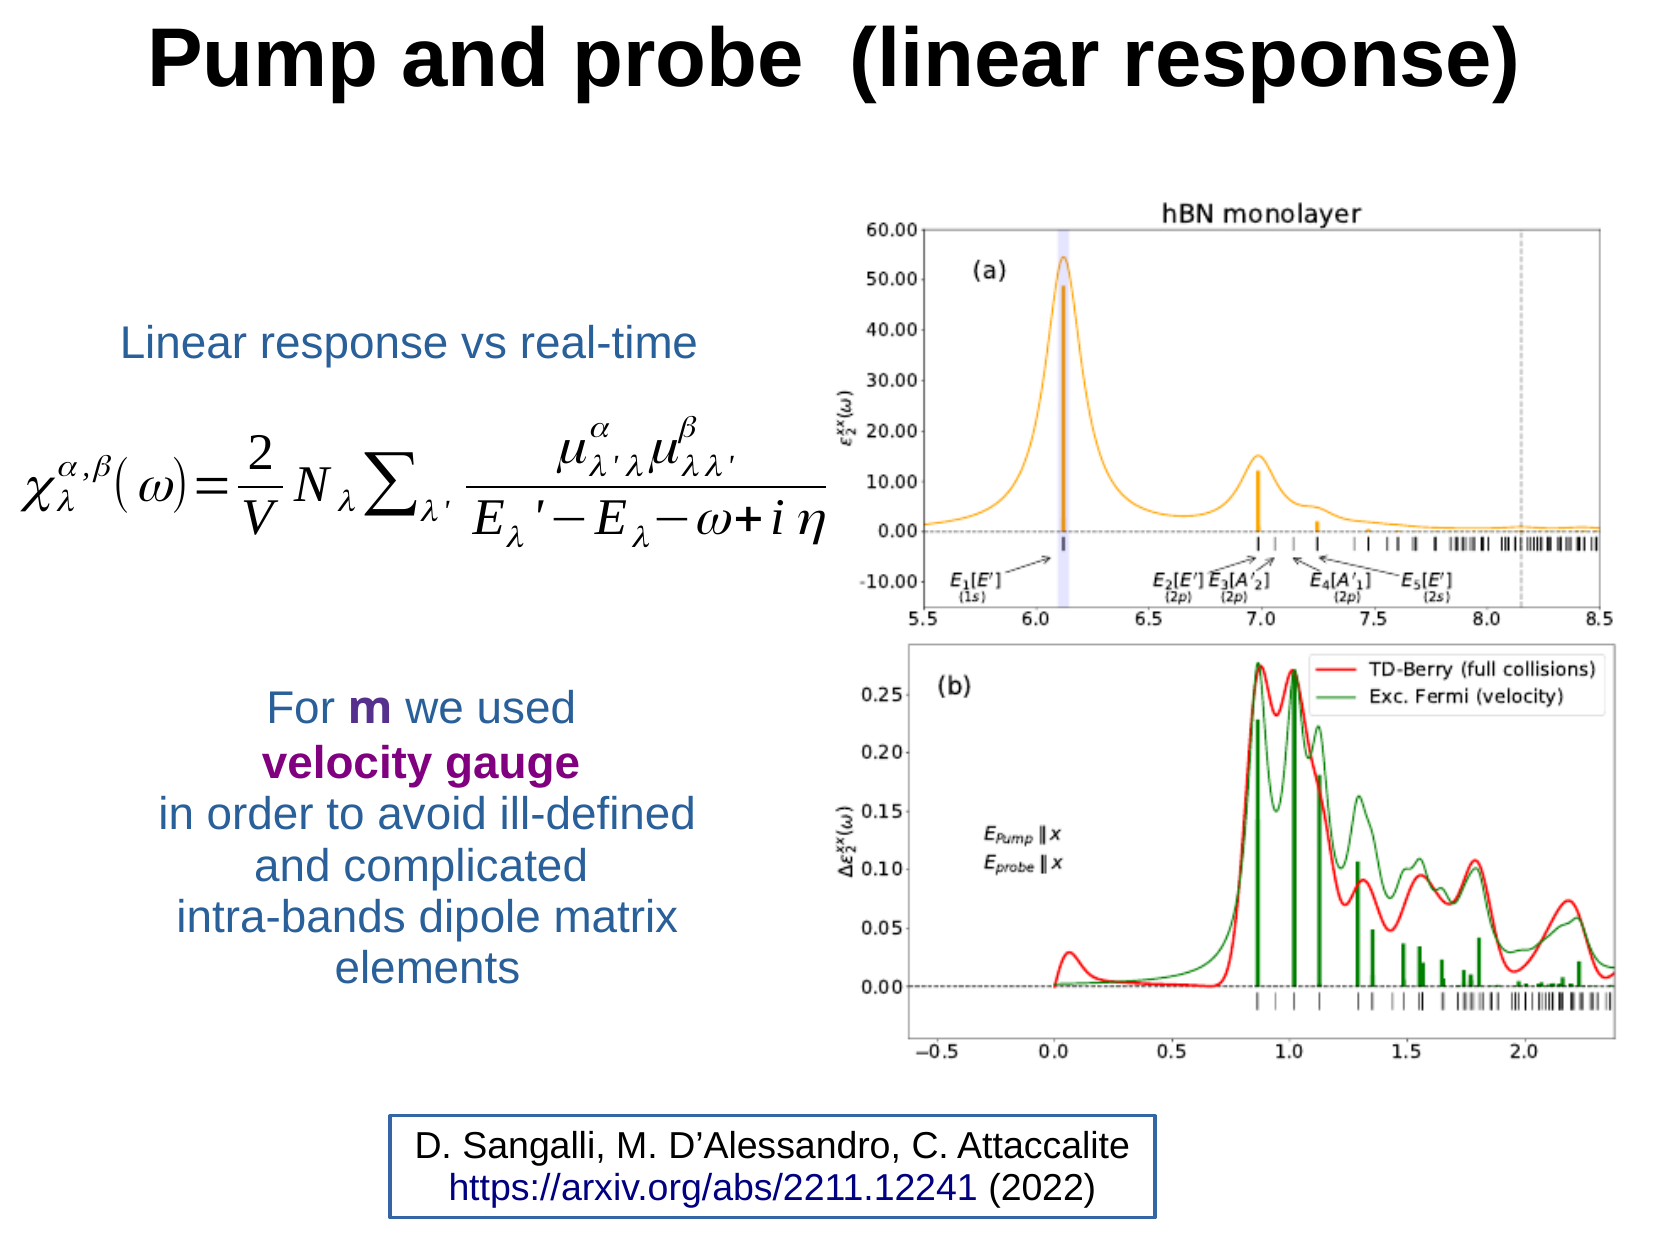

# Pump and probe (linear response)
Linear response vs real-time
For m we used
velocity gauge
in order to avoid ill-defined and complicated
intra-bands dipole matrix elements
D. Sangalli, M. D’Alessandro, C. Attaccalite
https://arxiv.org/abs/2211.12241 (2022)